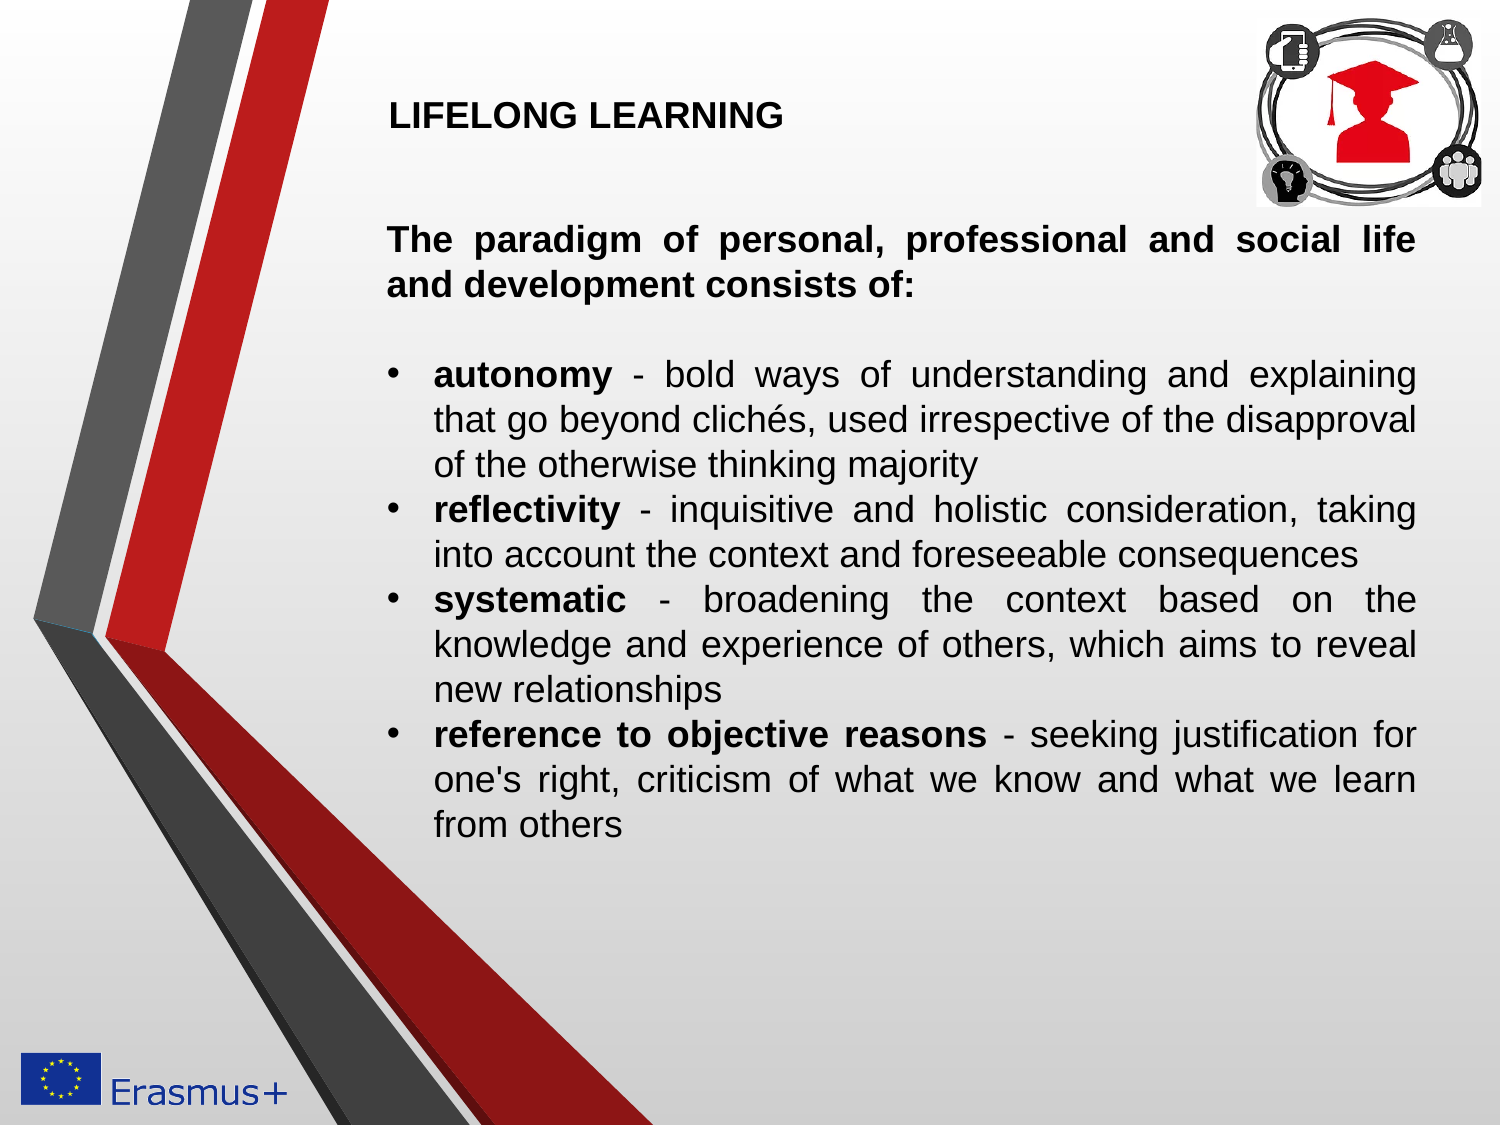

LIFELONG LEARNING
The paradigm of personal, professional and social life and development consists of:
autonomy - bold ways of understanding and explaining that go beyond clichés, used irrespective of the disapproval of the otherwise thinking majority
reflectivity - inquisitive and holistic consideration, taking into account the context and foreseeable consequences
systematic - broadening the context based on the knowledge and experience of others, which aims to reveal new relationships
reference to objective reasons - seeking justification for one's right, criticism of what we know and what we learn from others